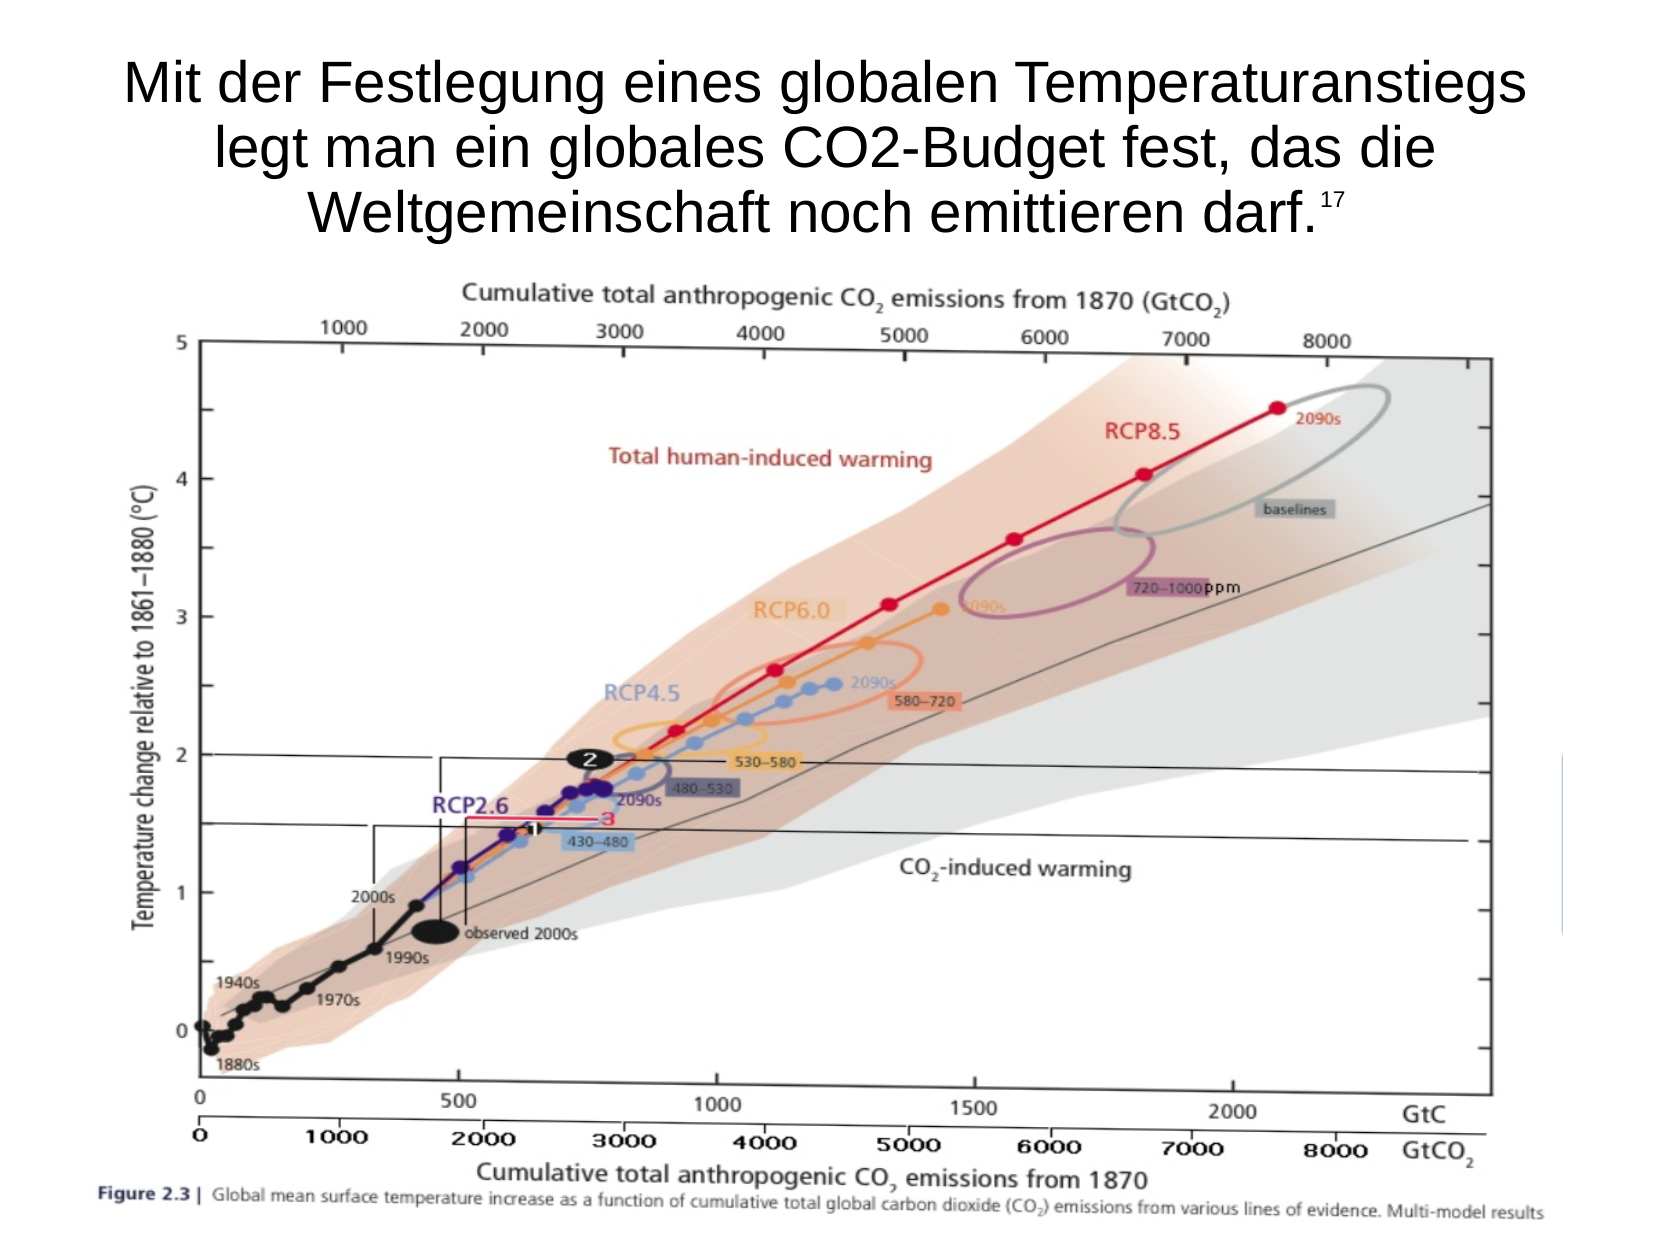

# Mit der Festlegung eines globalen Temperaturanstiegs legt man ein globales CO2-Budget fest, das die Weltgemeinschaft noch emittieren darf.17